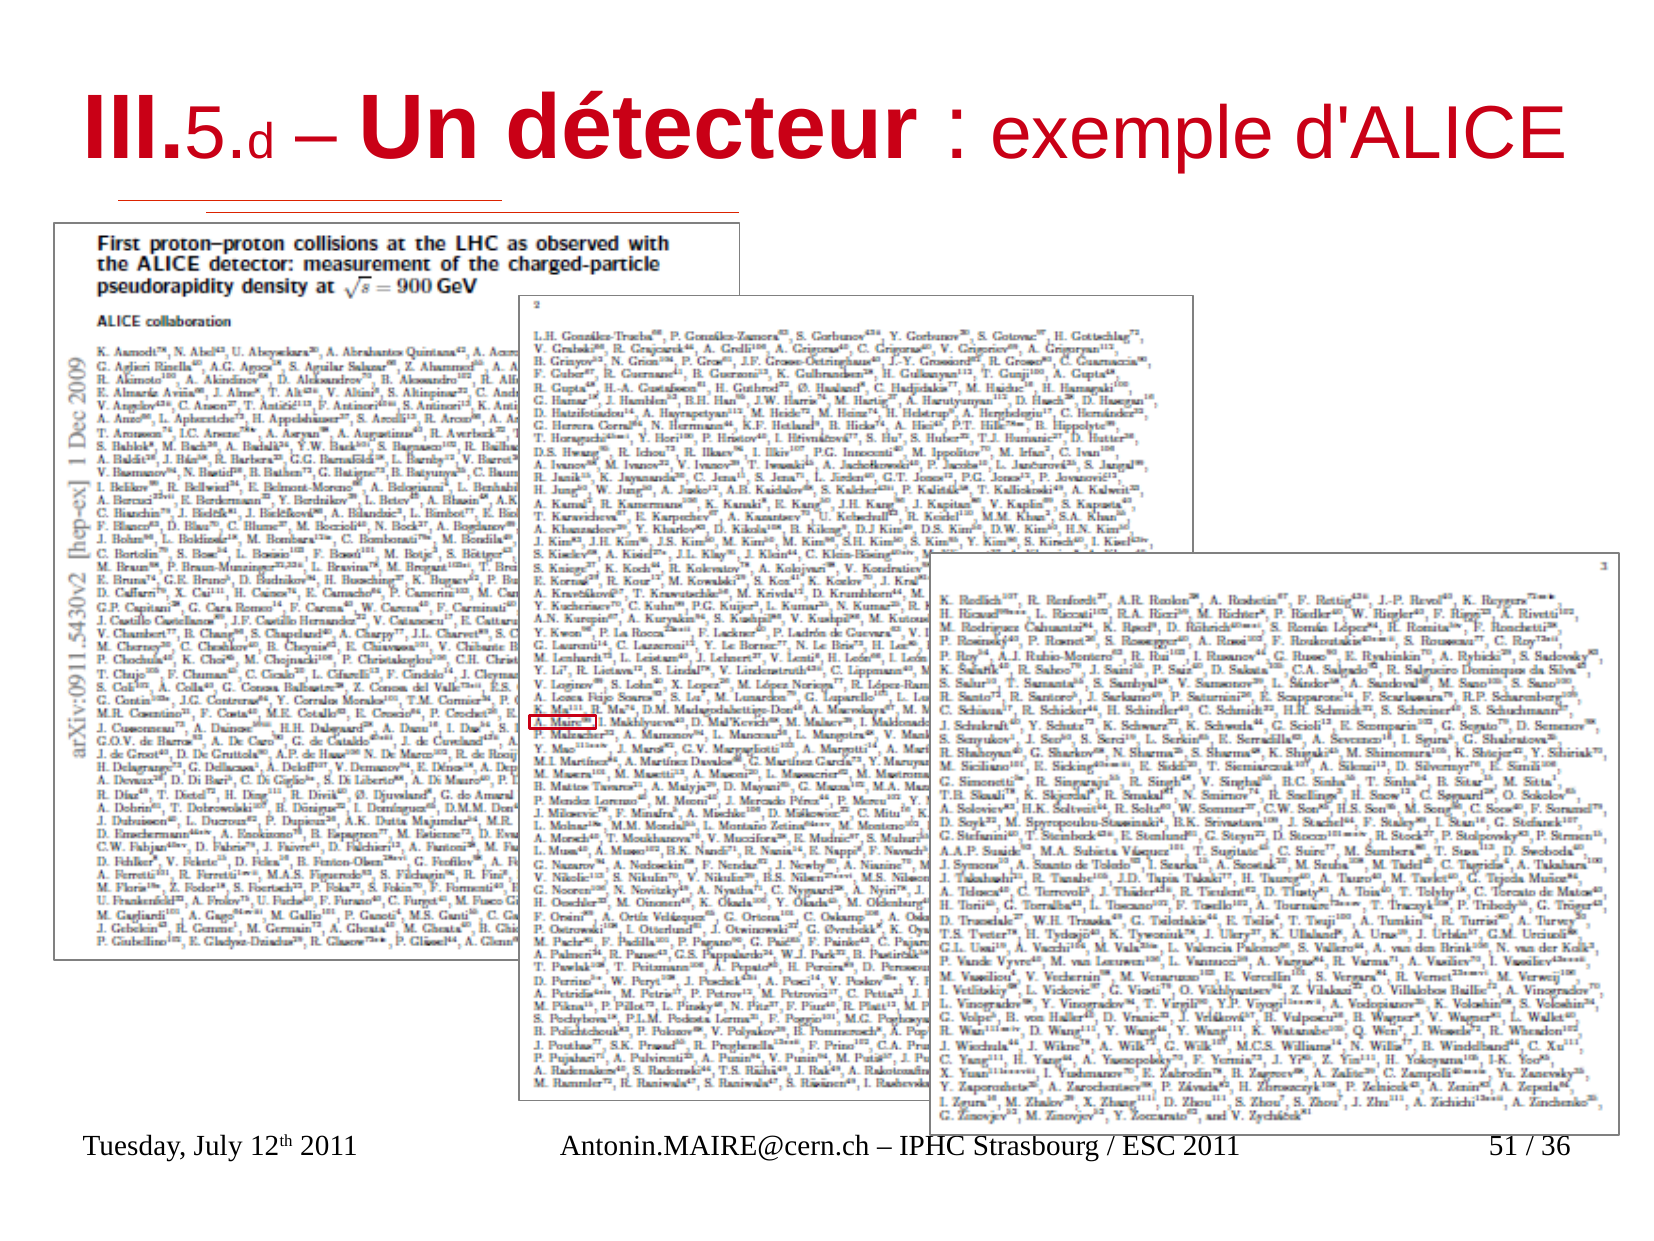

# III.5.d – Un détecteur : exemple d'ALICE
Antonin Maire - IPHC Strasbourg / AliceWeek Apr. 08
51